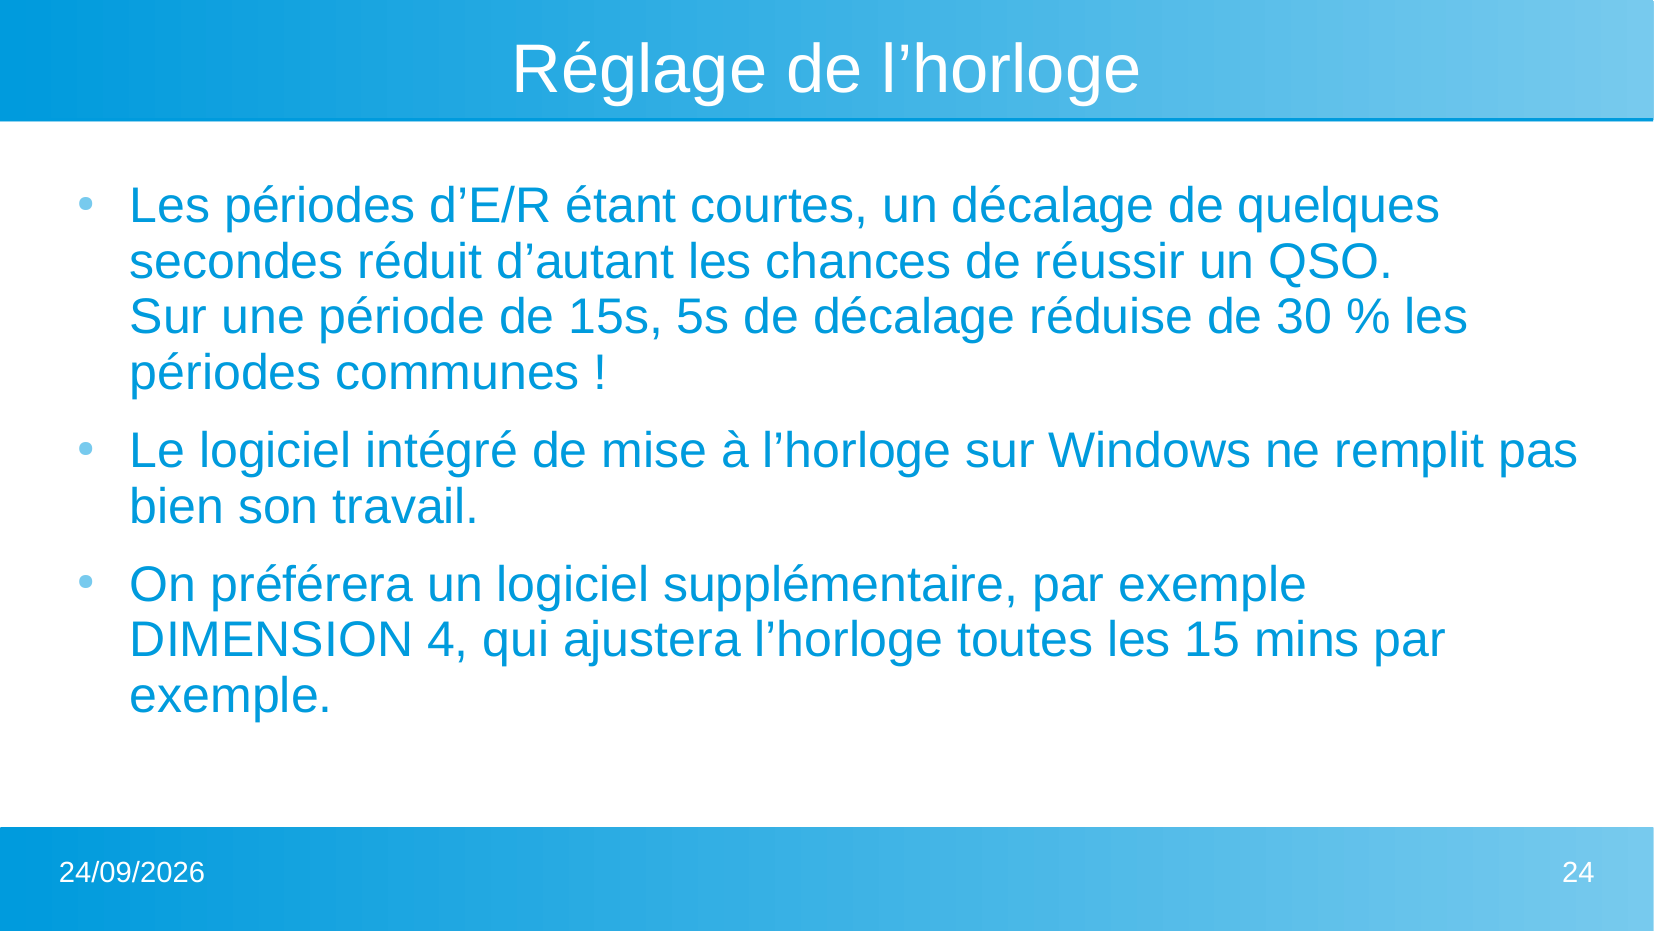

# Réglage de l’horloge
Les périodes d’E/R étant courtes, un décalage de quelques secondes réduit d’autant les chances de réussir un QSO.
Sur une période de 15s, 5s de décalage réduise de 30 % les périodes communes !
Le logiciel intégré de mise à l’horloge sur Windows ne remplit pas bien son travail.
On préférera un logiciel supplémentaire, par exemple DIMENSION 4, qui ajustera l’horloge toutes les 15 mins par exemple.
24